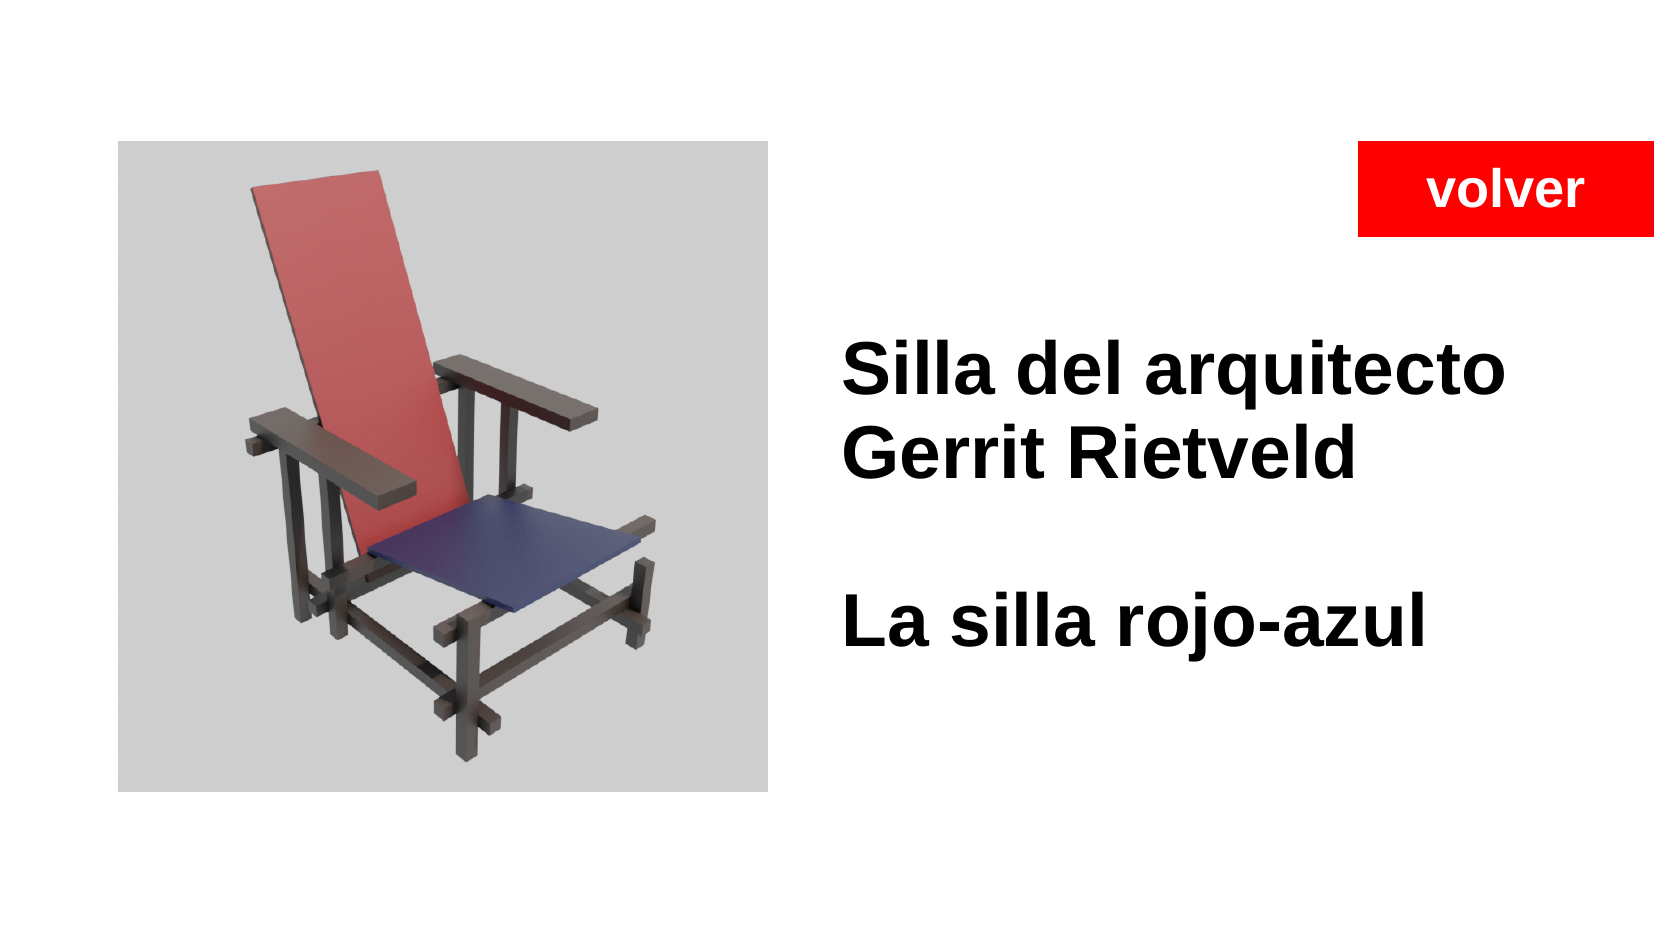

volver
Silla del arquitecto
Gerrit Rietveld
La silla rojo-azul